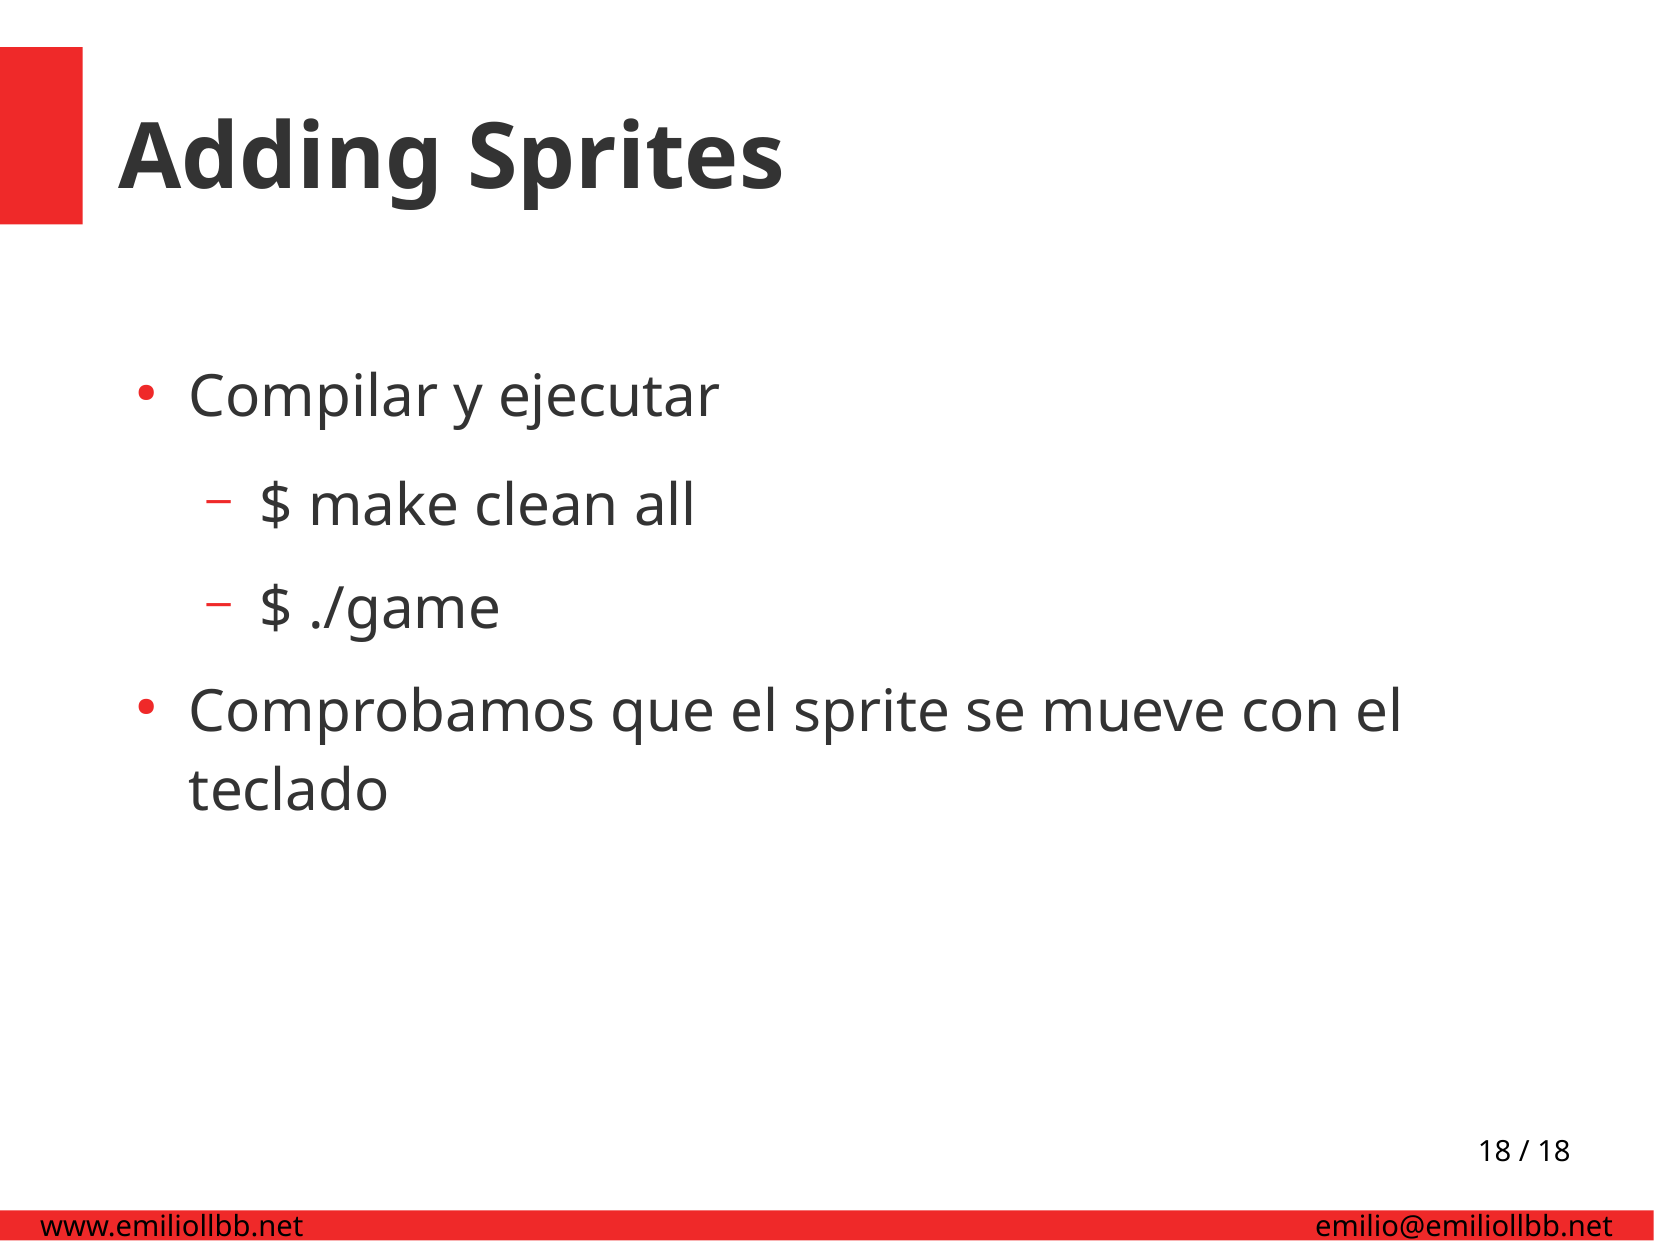

# Adding Sprites
Compilar y ejecutar
$ make clean all
$ ./game
Comprobamos que el sprite se mueve con el teclado
18